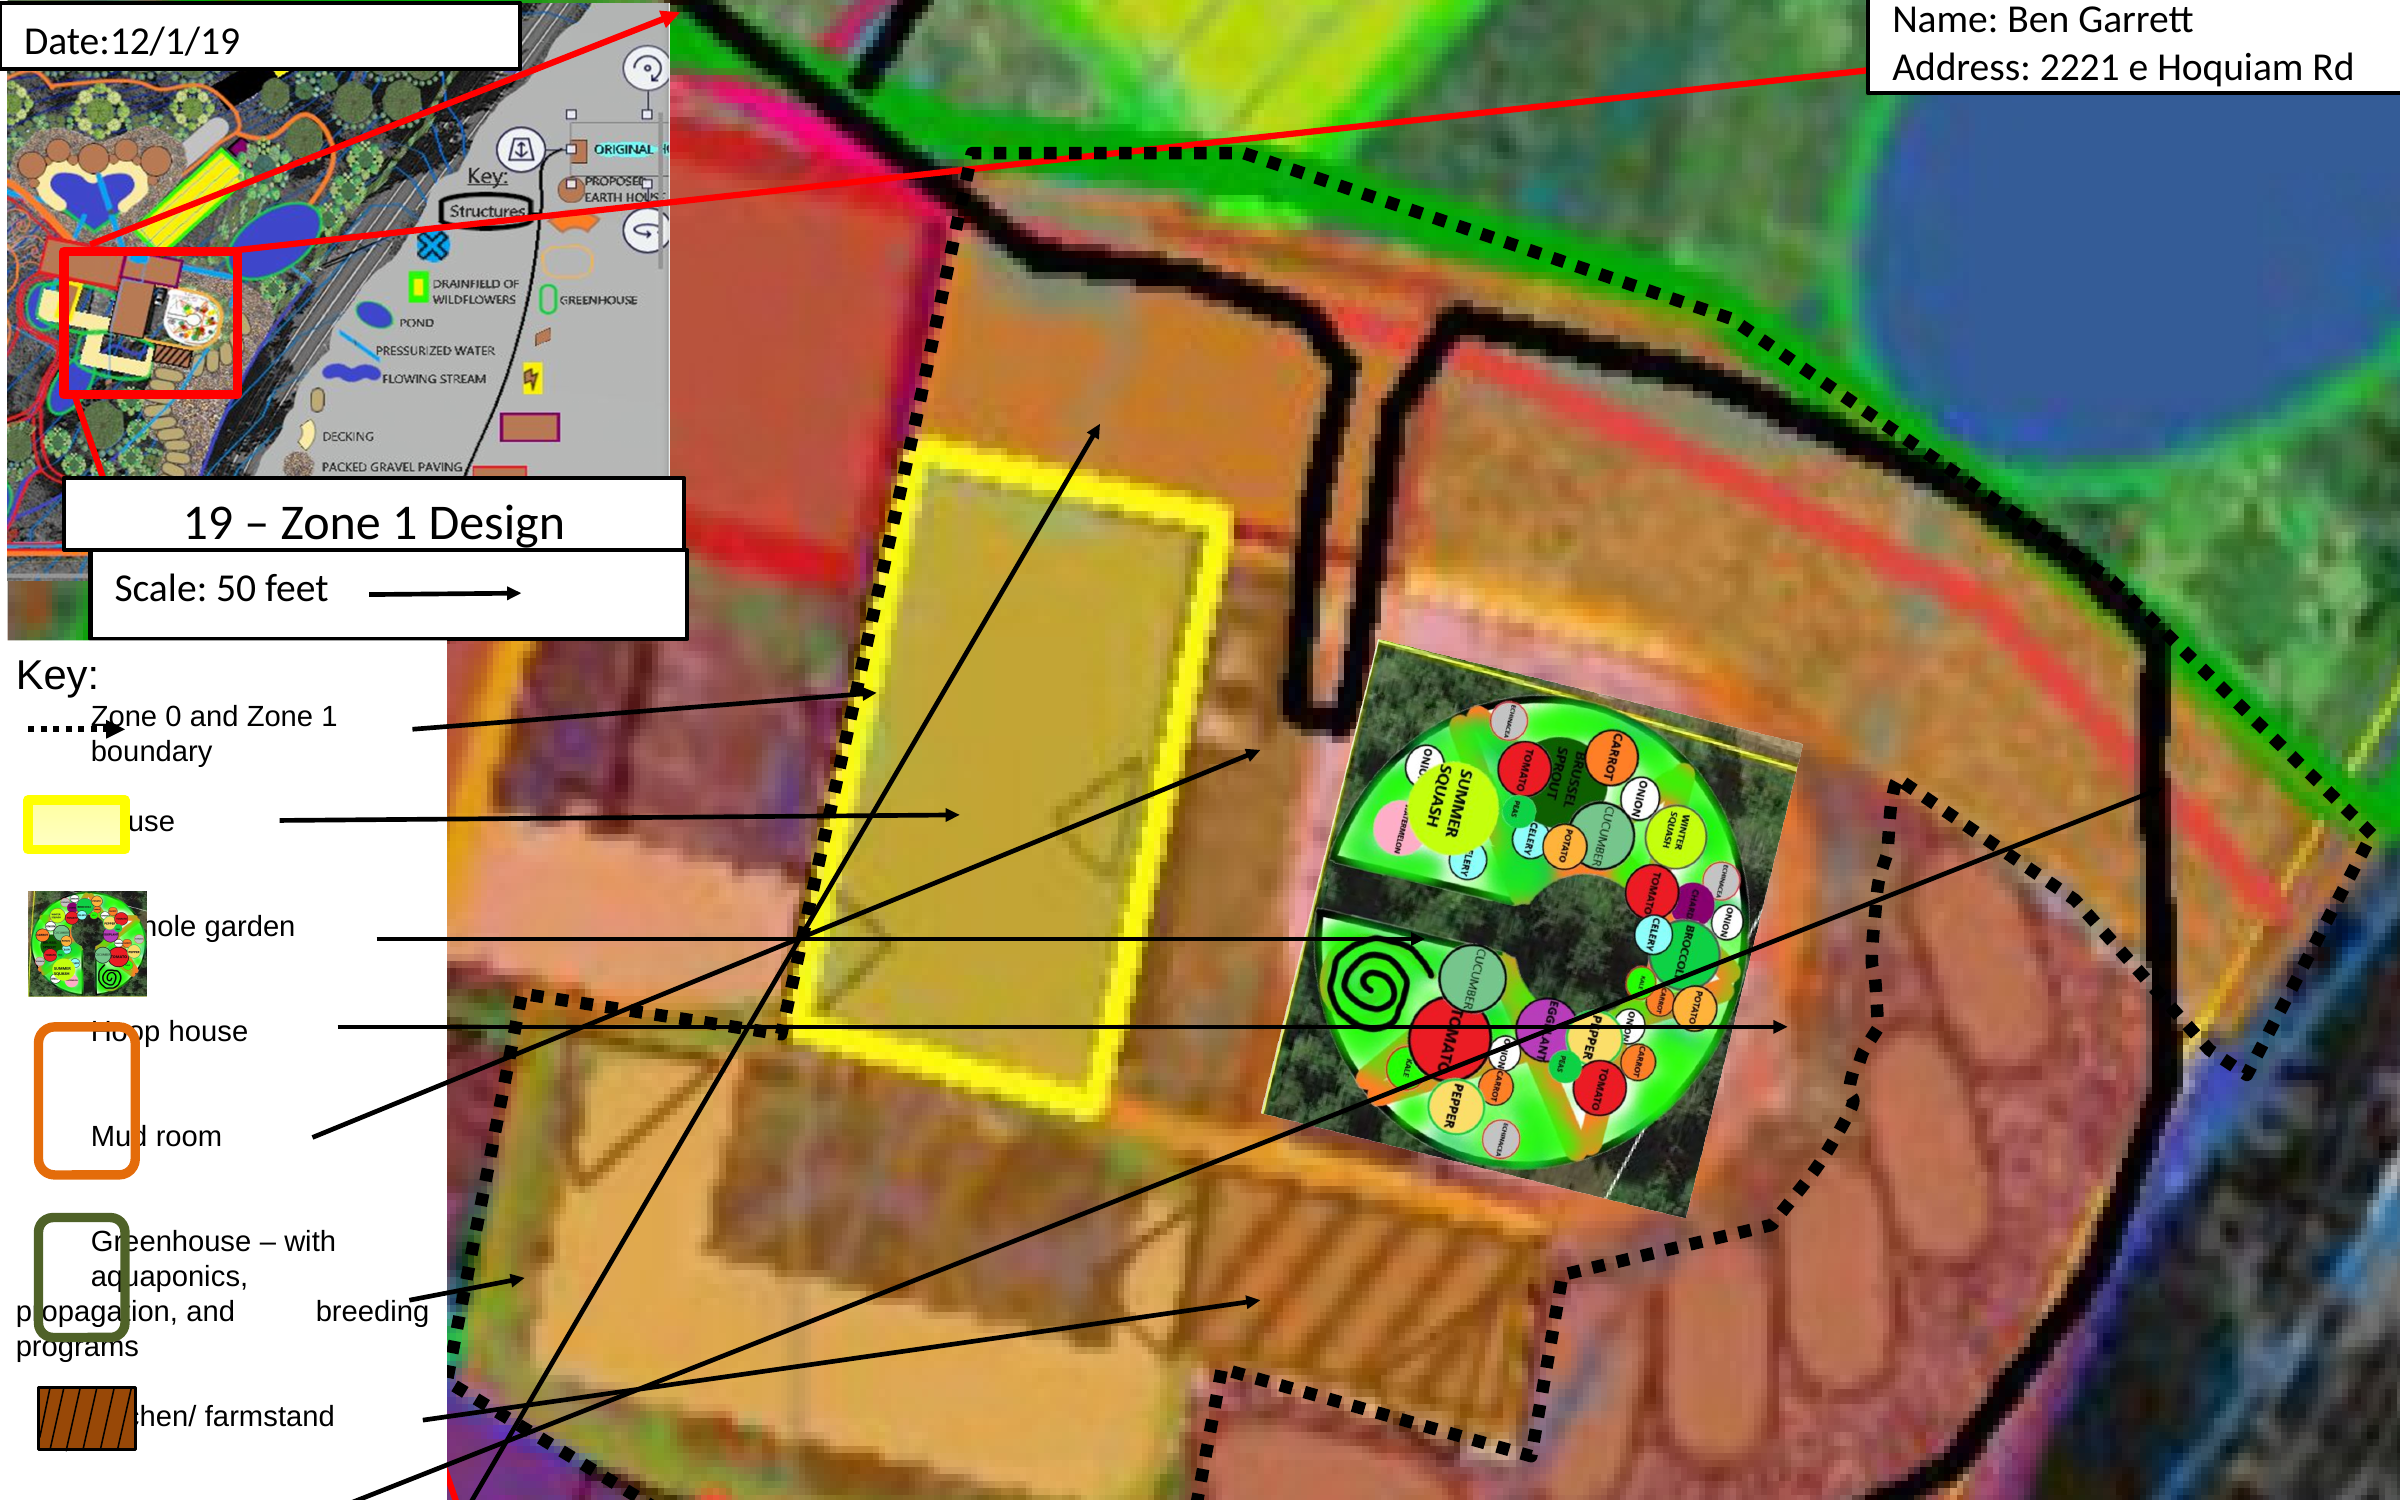

Name: Ben Garrett
Address: 2221 e Hoquiam Rd
Date:12/1/19
19 – Zone 1 Design
Scale: 50 feet
Key:
	Zone 0 and Zone 1
	boundary
	House
	Keyhole garden
	Hoop house
	Mud room
	Greenhouse – with
	aquaponics,	propagation, and 	breeding programs
	Kitchen/ farmstand
	Driveway
	Covered parking